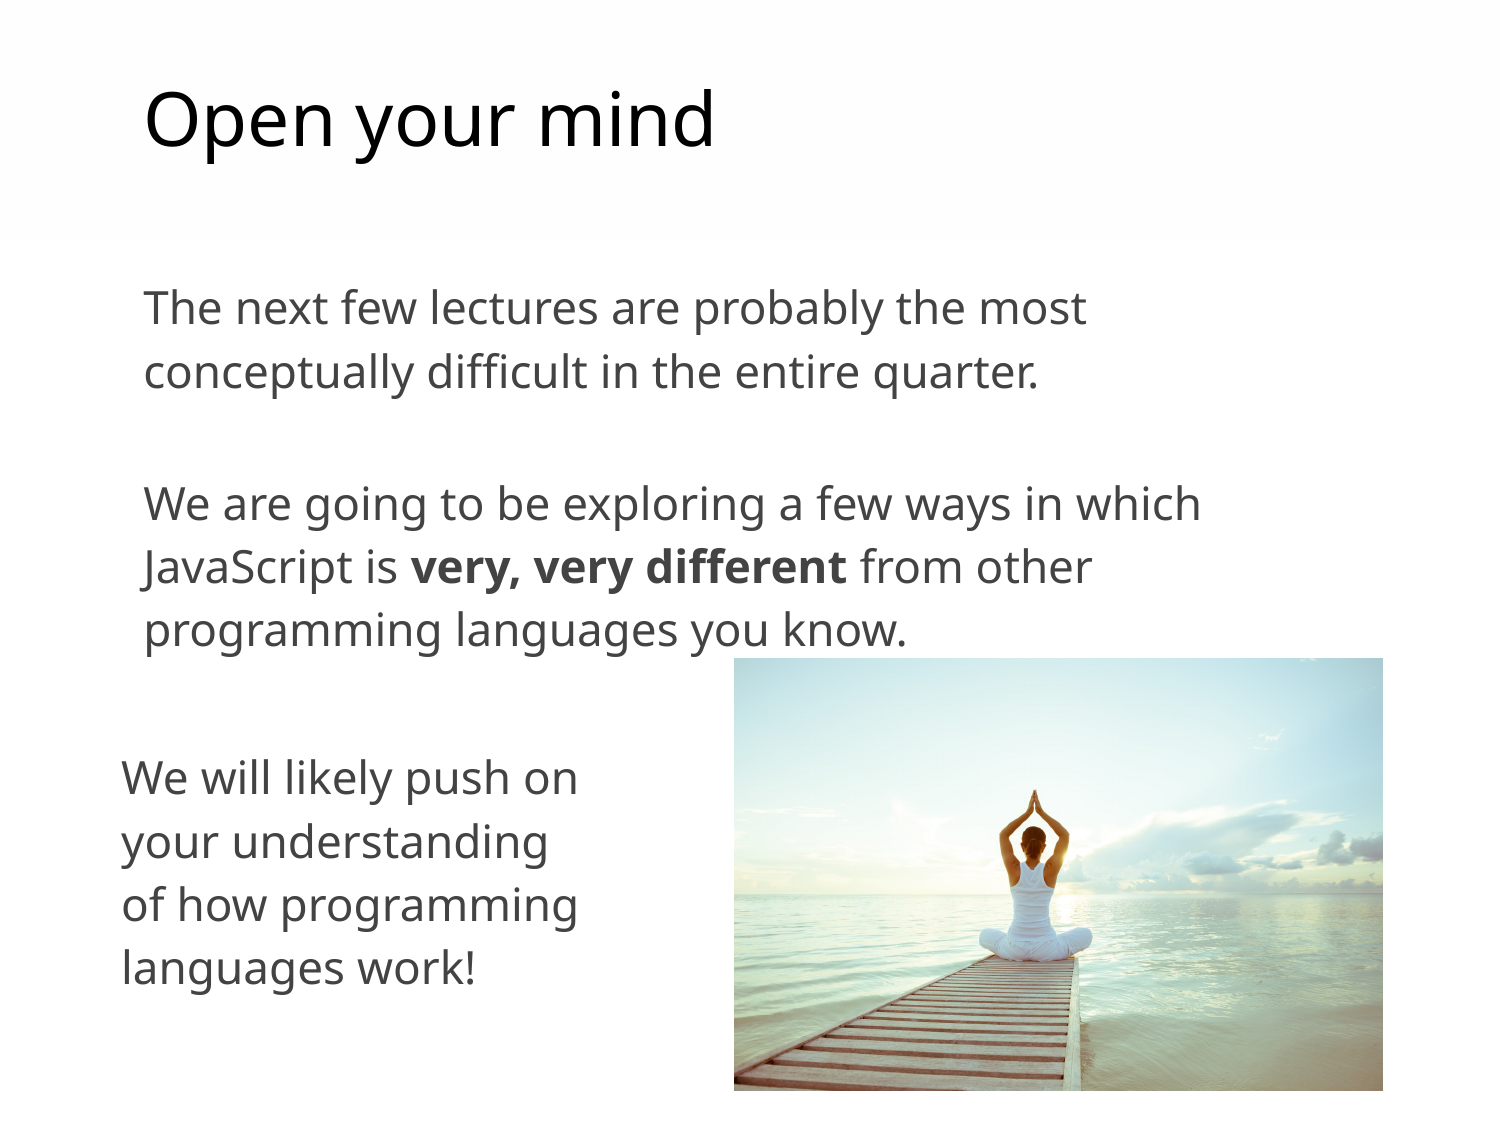

# Open your mind
The next few lectures are probably the most conceptually difficult in the entire quarter.
We are going to be exploring a few ways in which JavaScript is very, very different from other programming languages you know.
We will likely push on your understanding of how programming languages work!